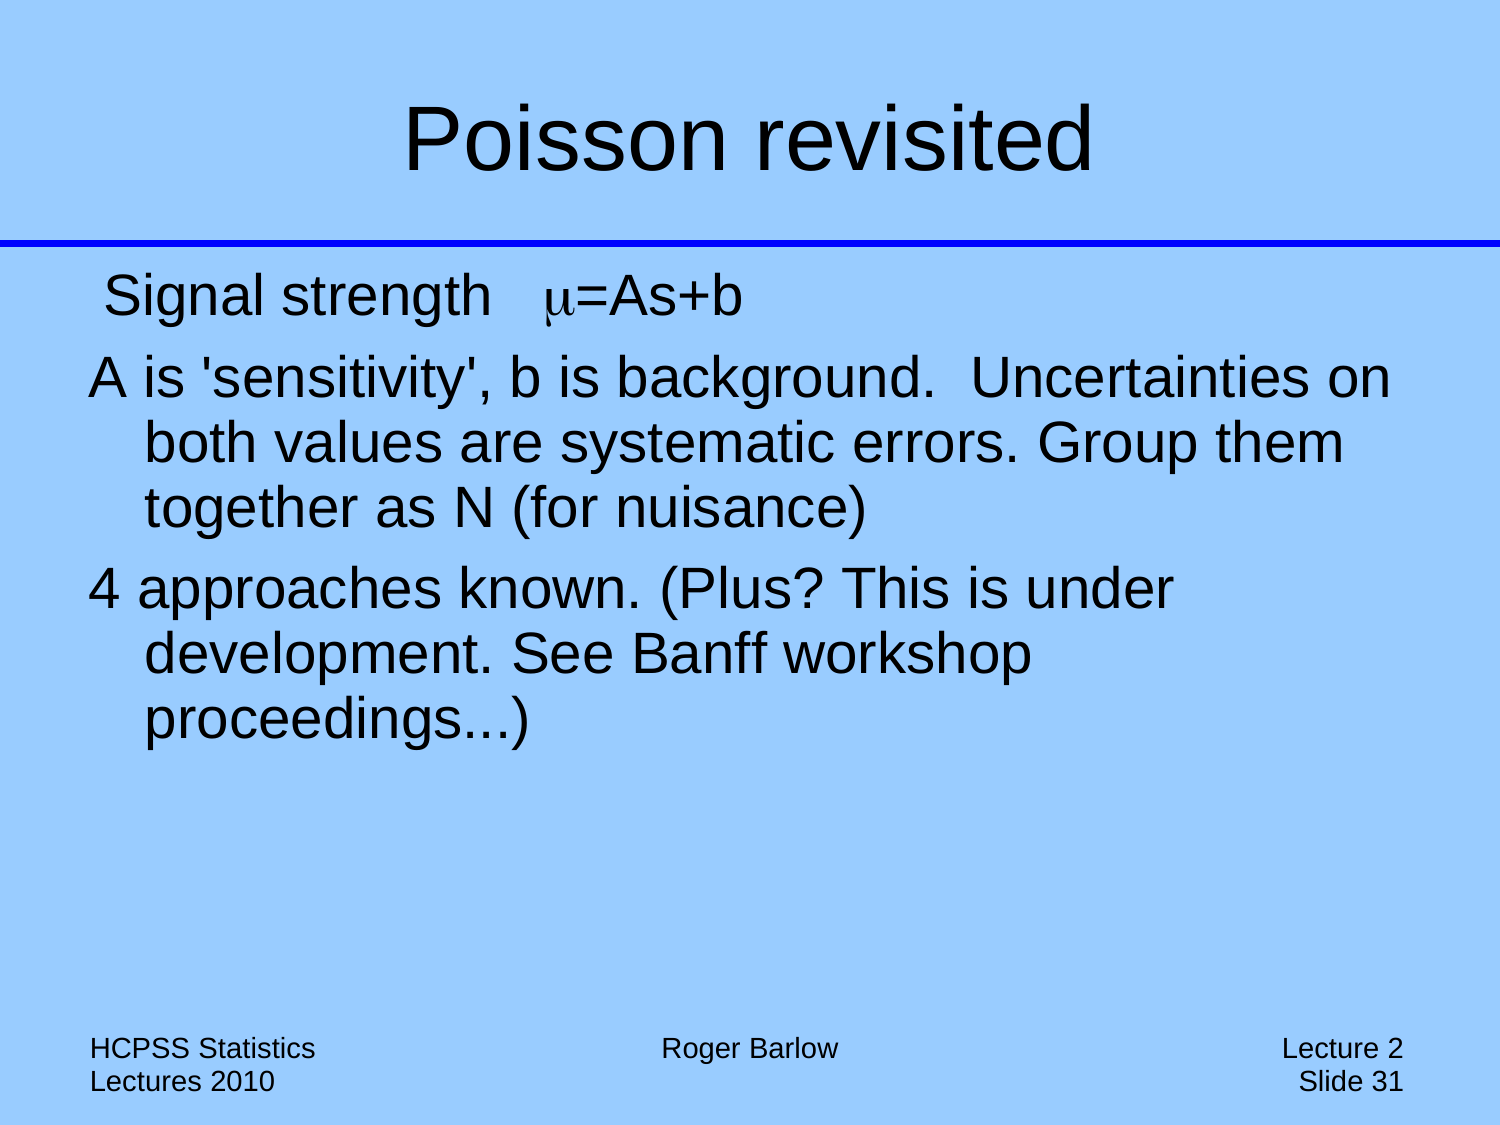

# Poisson revisited
 Signal strength m=As+b
A is 'sensitivity', b is background. Uncertainties on both values are systematic errors. Group them together as N (for nuisance)
4 approaches known. (Plus? This is under development. See Banff workshop proceedings...)
31